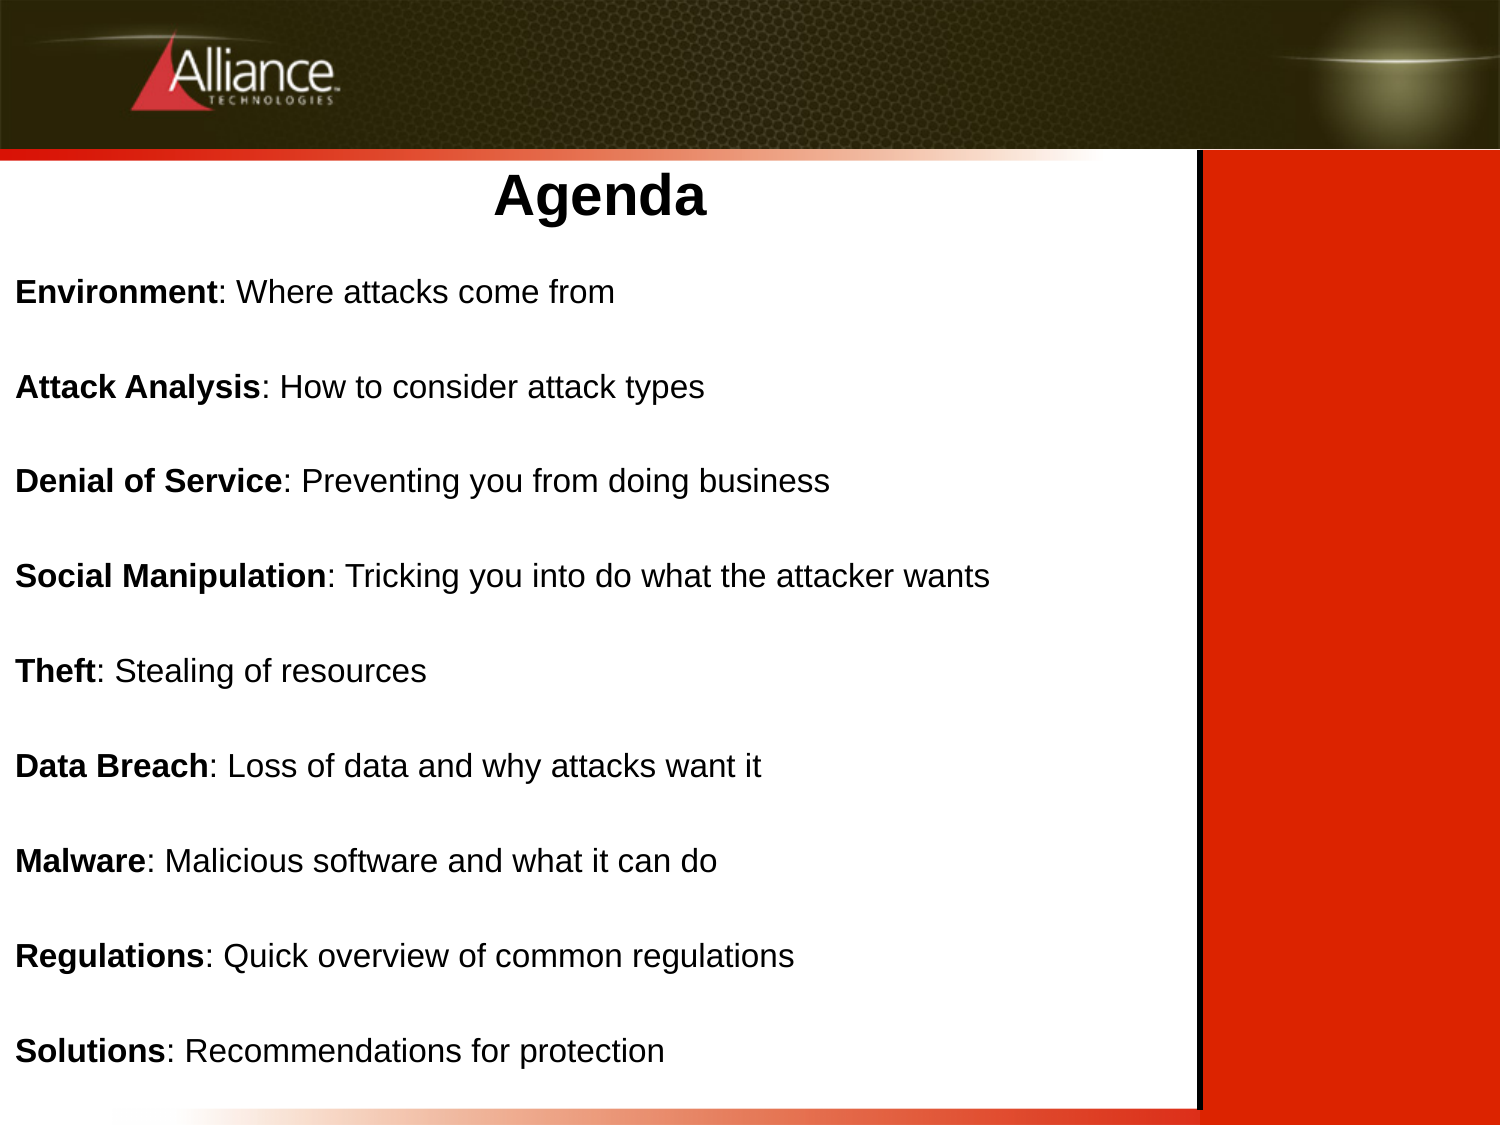

# Agenda
Environment: Where attacks come from
Attack Analysis: How to consider attack types
Denial of Service: Preventing you from doing business
Social Manipulation: Tricking you into do what the attacker wants
Theft: Stealing of resources
Data Breach: Loss of data and why attacks want it
Malware: Malicious software and what it can do
Regulations: Quick overview of common regulations
Solutions: Recommendations for protection